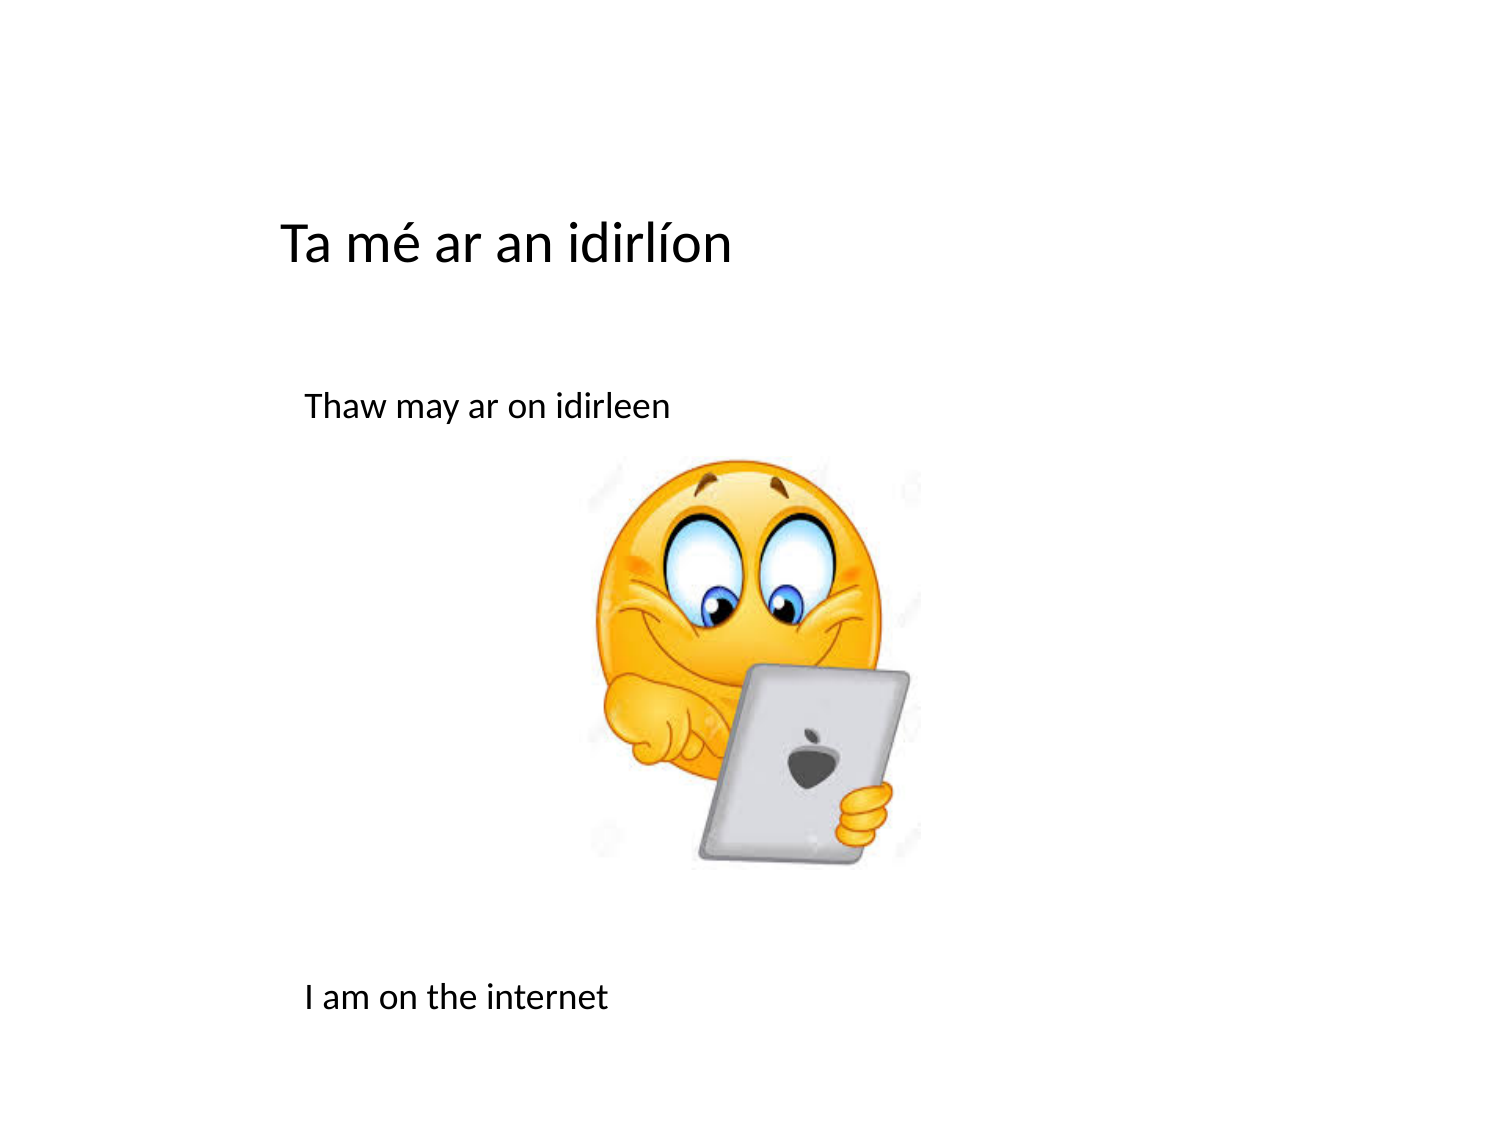

Ta mé ar an idirlíon
Thaw may ar on idirleen
I am on the internet